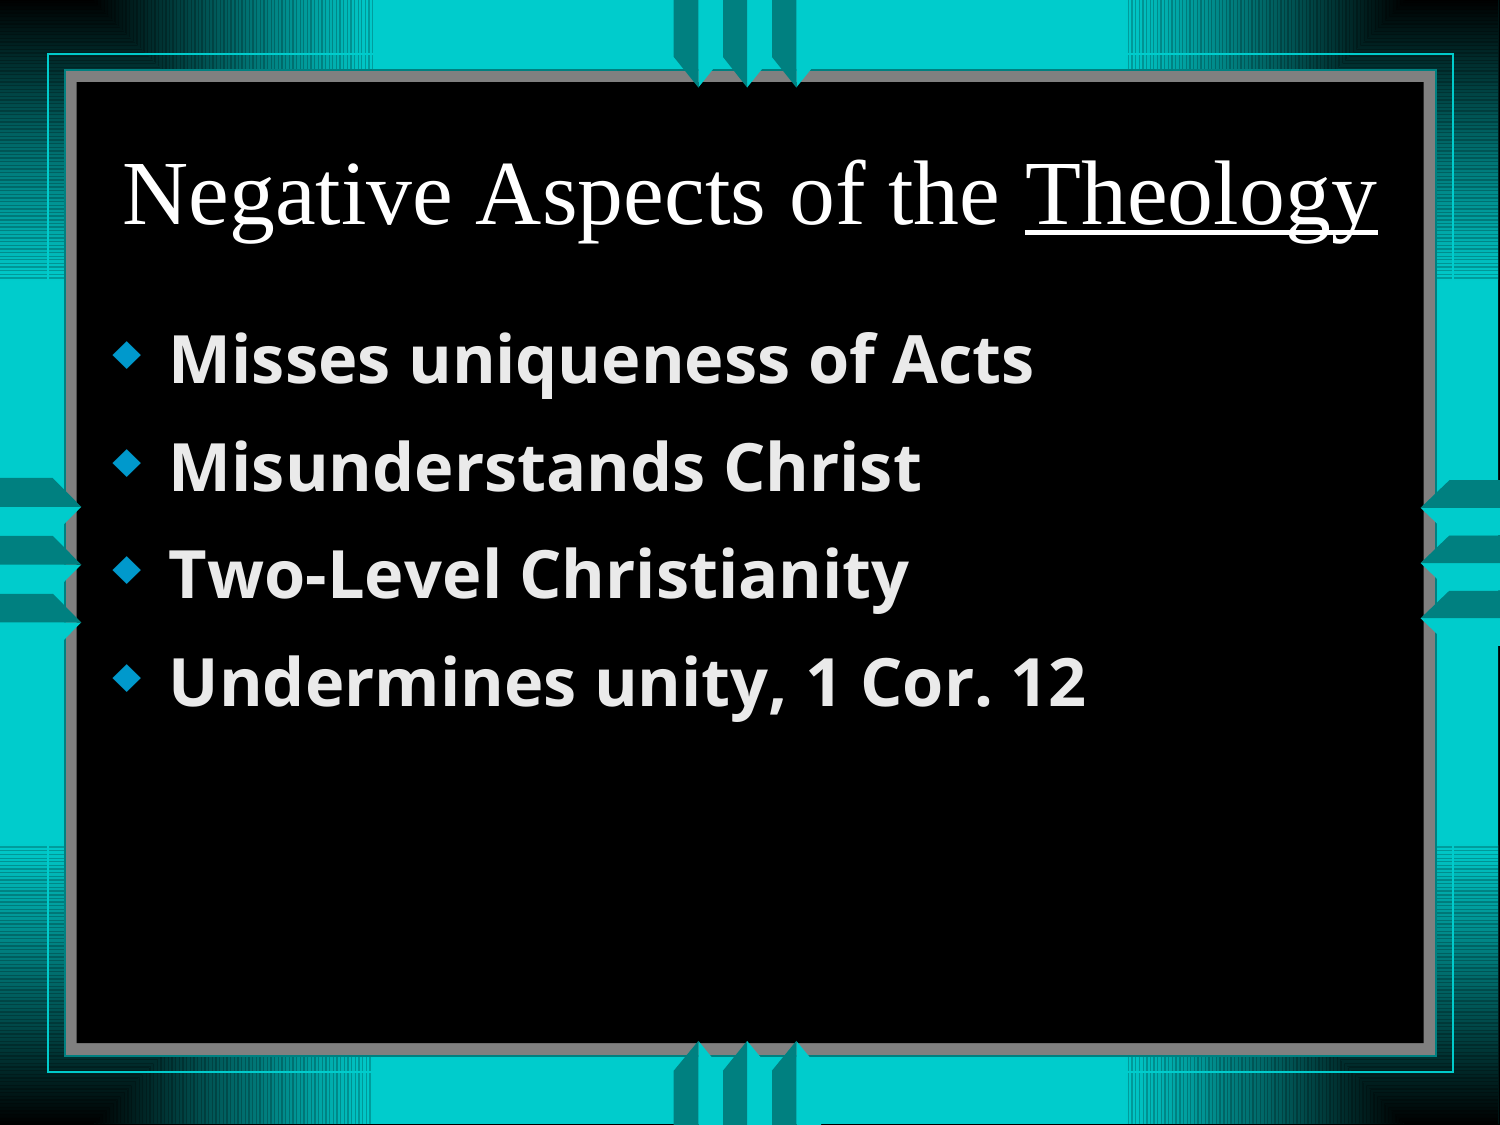

# Negative Aspects of the Theology
Misses uniqueness of Acts
Misunderstands Christ
Two-Level Christianity
Undermines unity, 1 Cor. 12